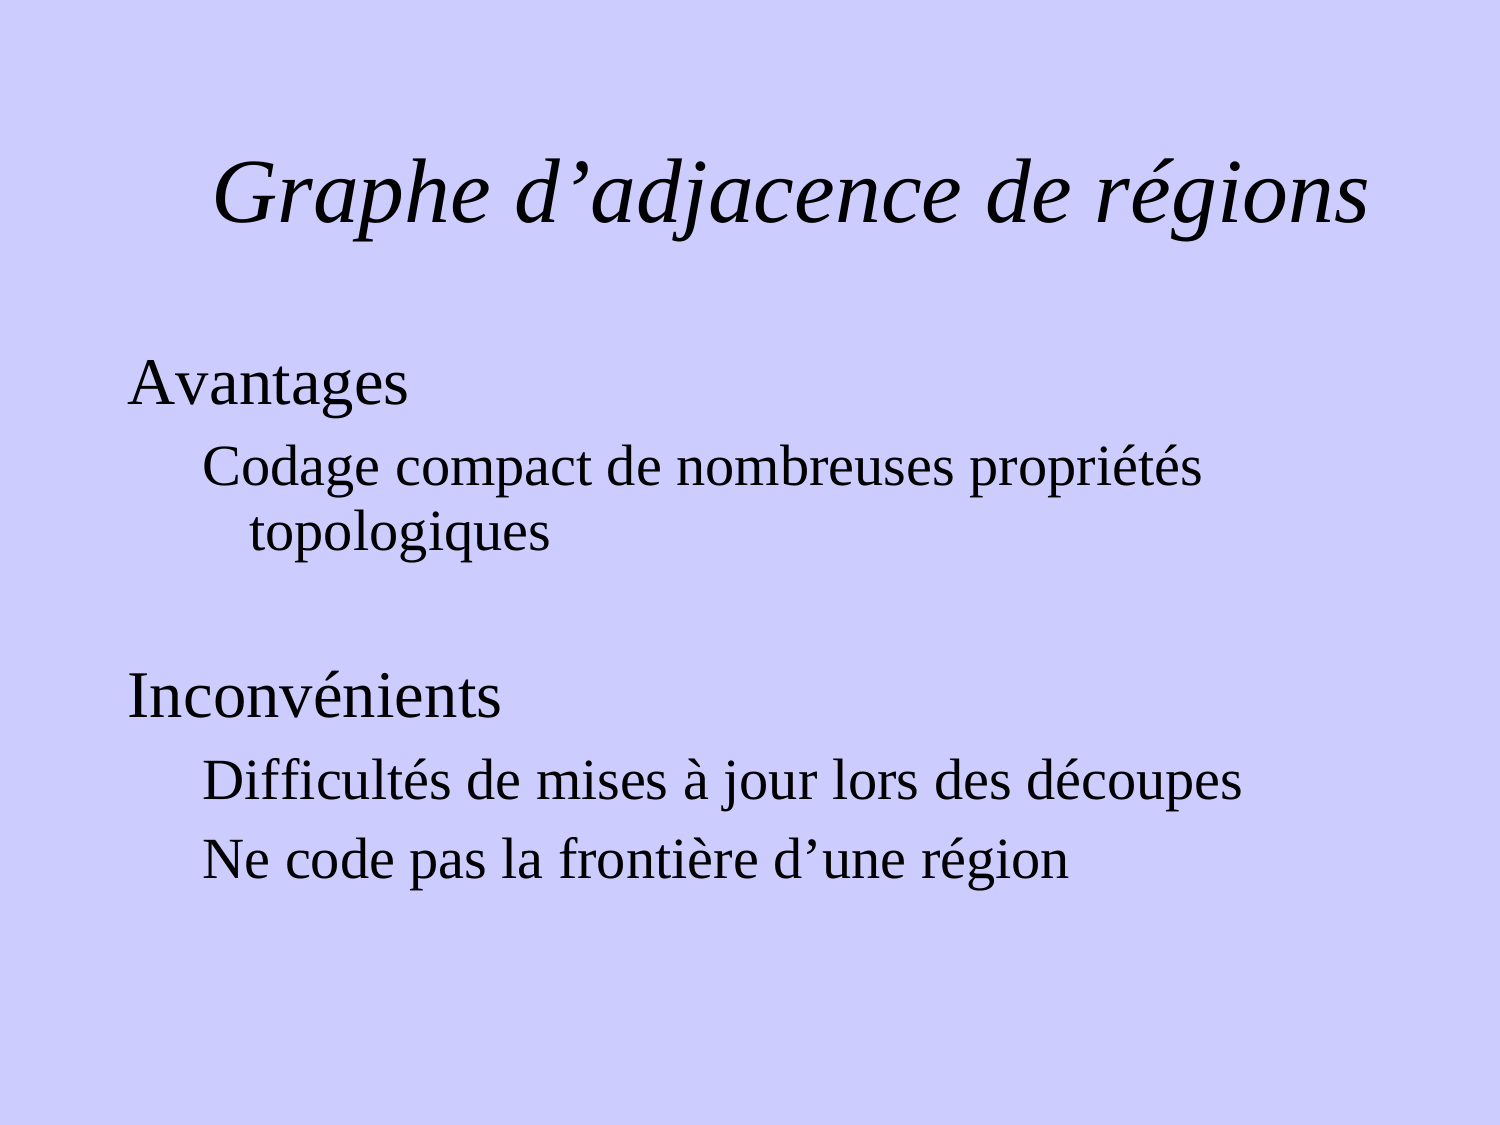

# Graphe d’adjacence de régions
Avantages
Codage compact de nombreuses propriétés topologiques
Inconvénients
Difficultés de mises à jour lors des découpes
Ne code pas la frontière d’une région